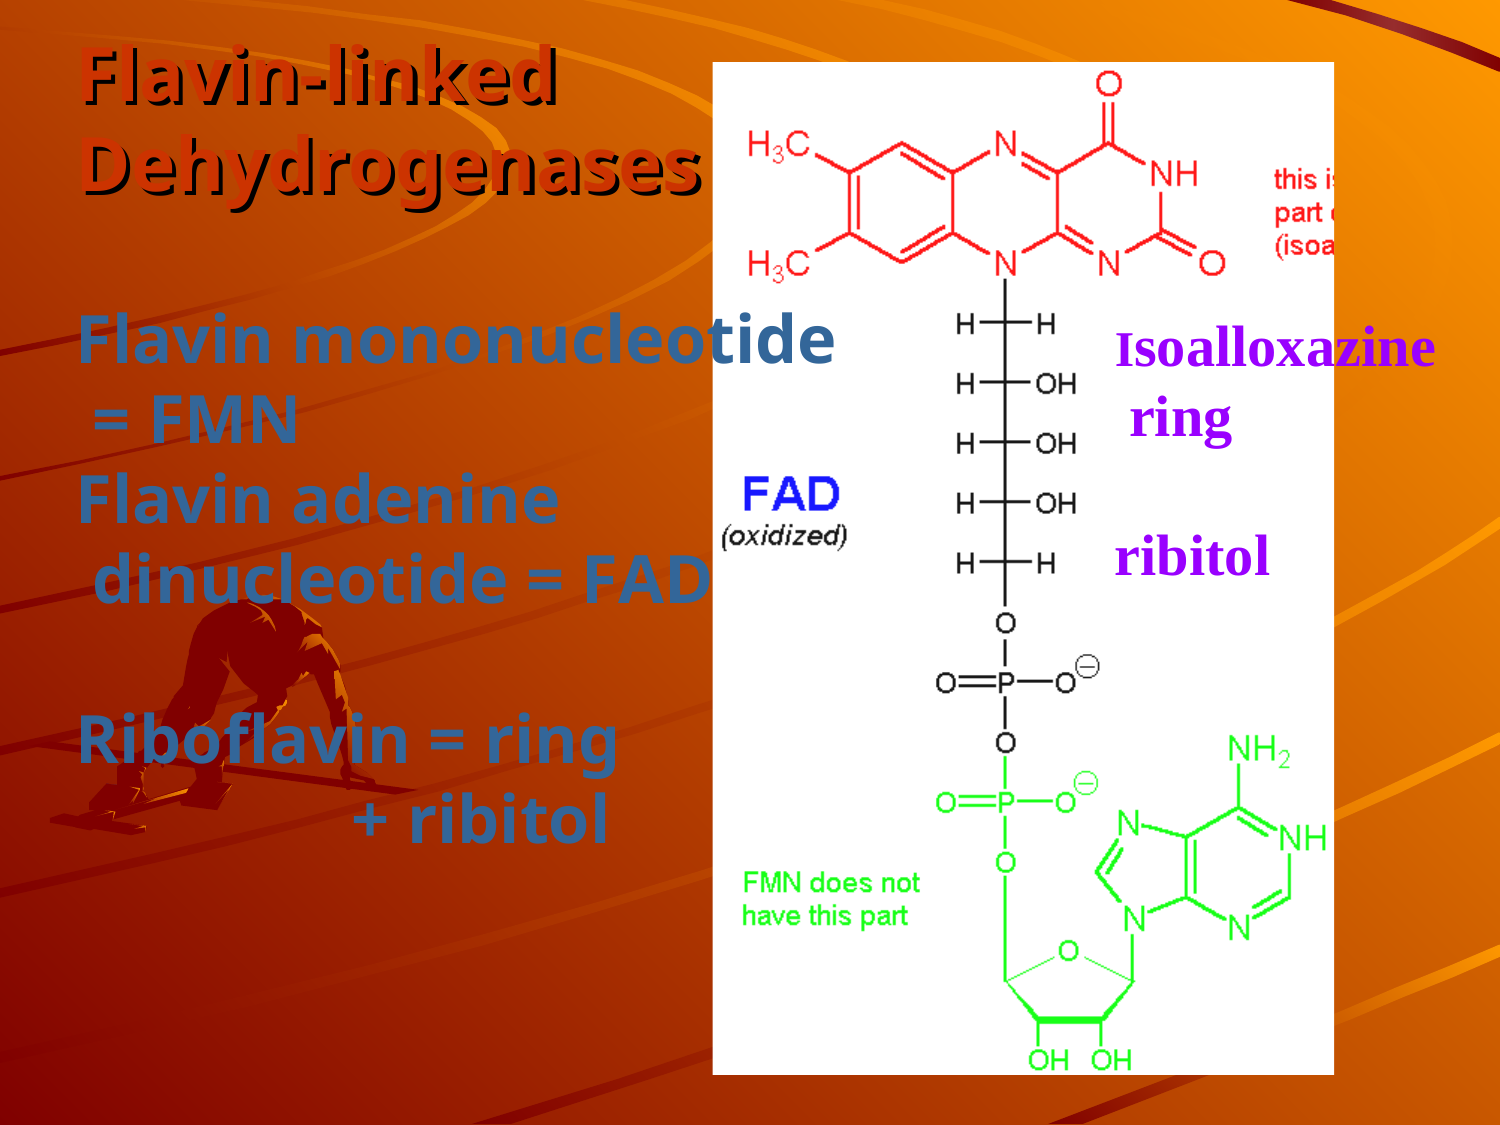

Flavin-linked
Dehydrogenases
Flavin mononucleotide
 = FMN
Flavin adenine
 dinucleotide = FAD
Riboflavin = ring
 + ribitol
Isoalloxazine
 ring
ribitol